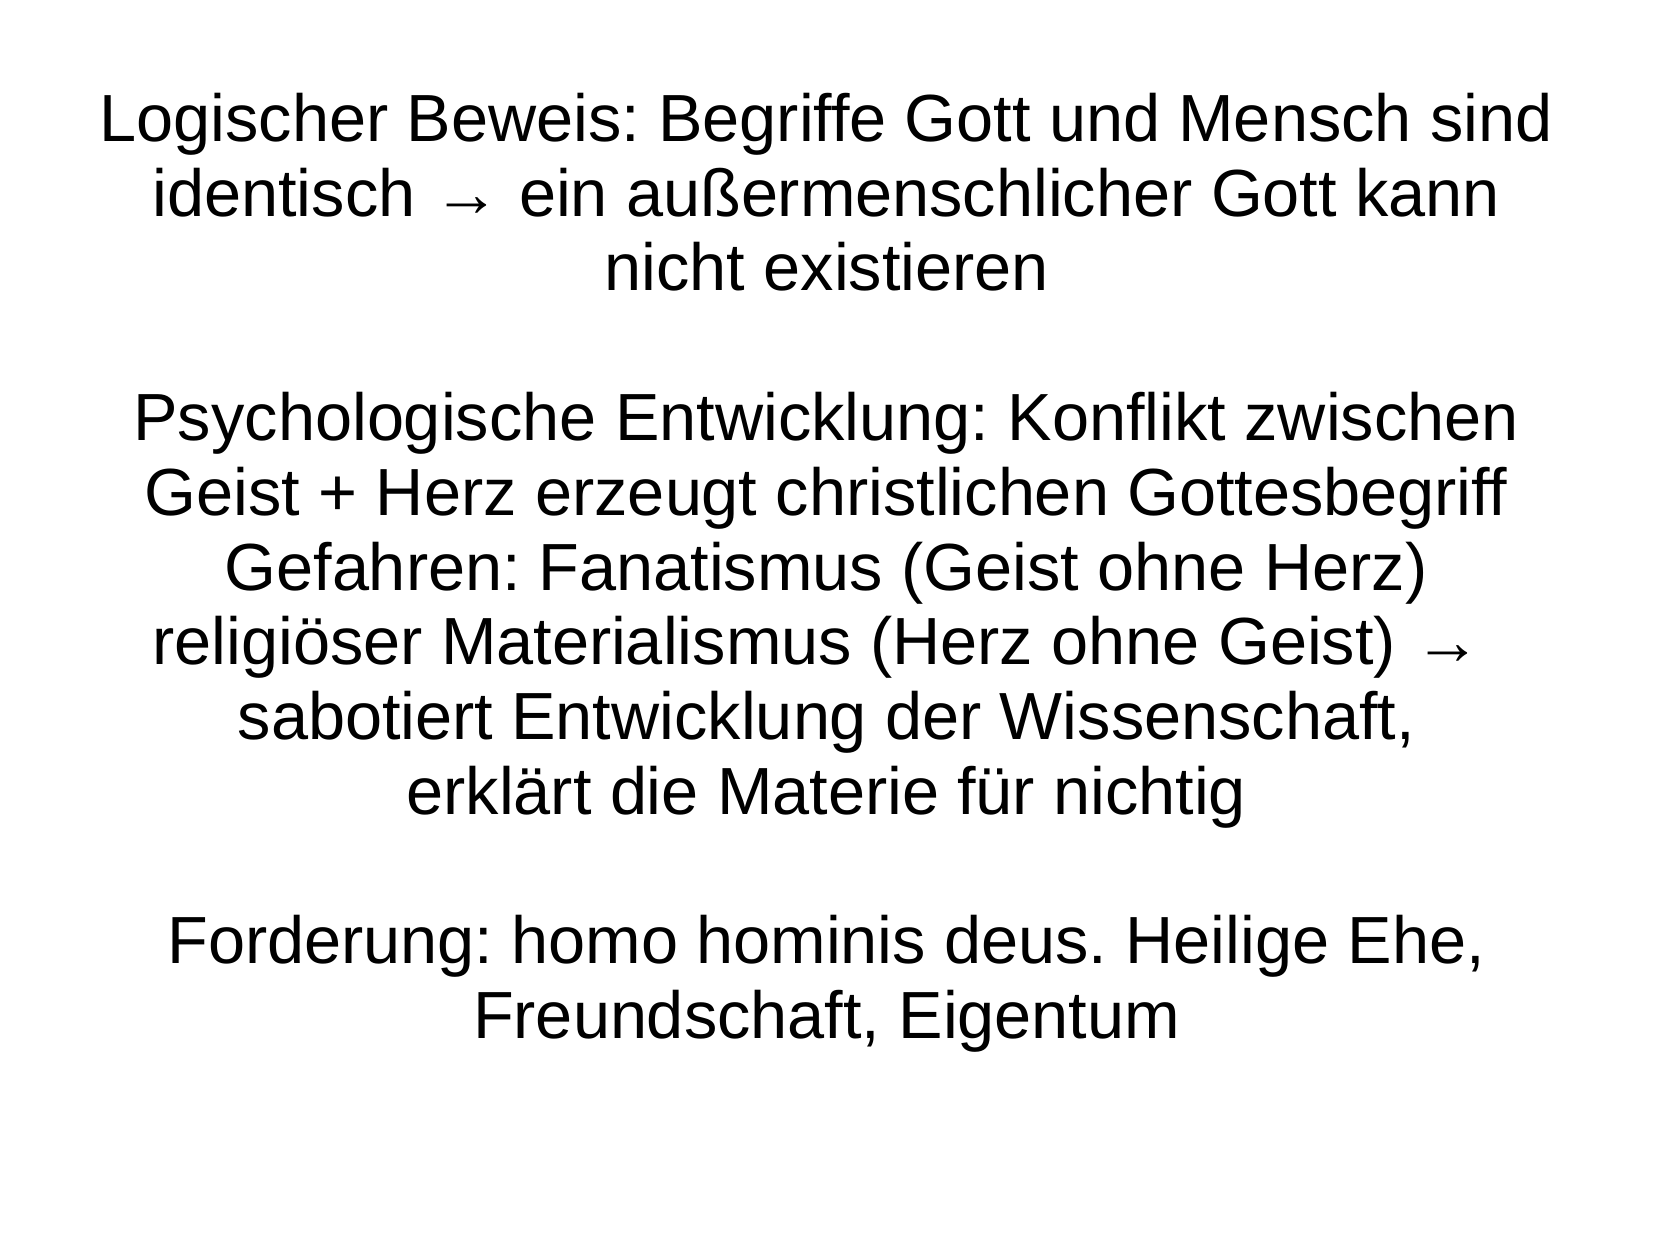

# Logischer Beweis: Begriffe Gott und Mensch sind identisch → ein außermenschlicher Gott kann nicht existieren
Psychologische Entwicklung: Konflikt zwischen Geist + Herz erzeugt christlichen Gottesbegriff
Gefahren: Fanatismus (Geist ohne Herz)
religiöser Materialismus (Herz ohne Geist) → sabotiert Entwicklung der Wissenschaft,
erklärt die Materie für nichtig
Forderung: homo hominis deus. Heilige Ehe, Freundschaft, Eigentum